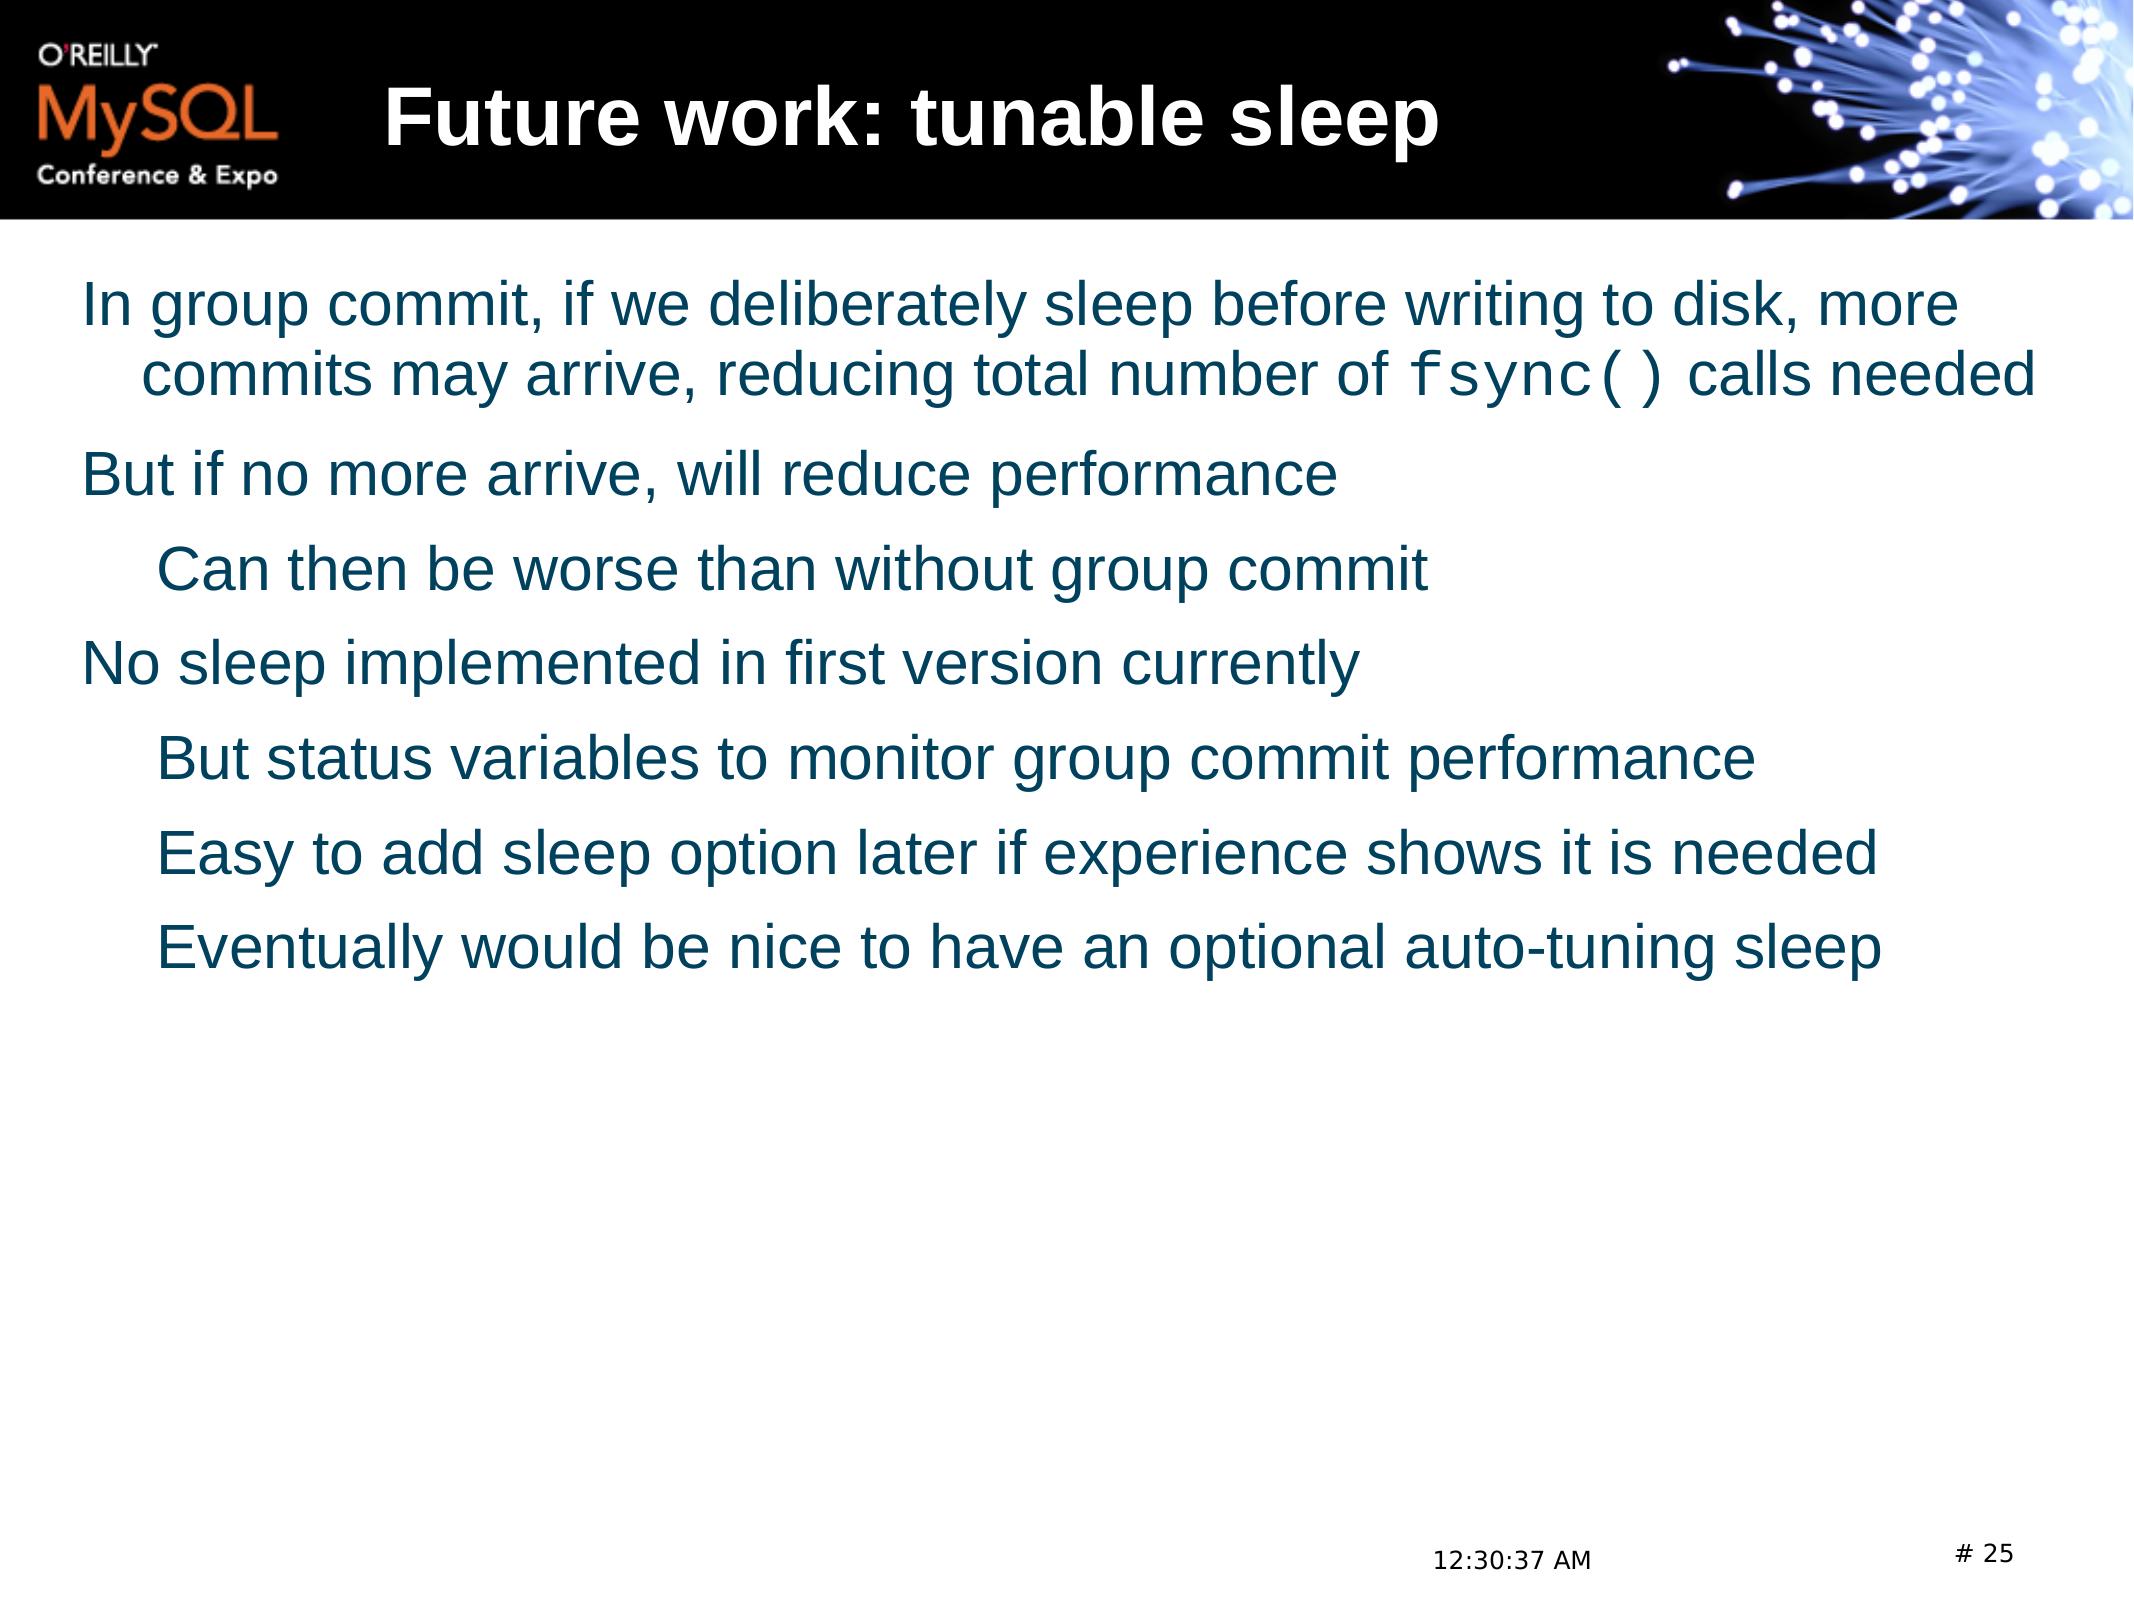

# Future work: tunable sleep
In group commit, if we deliberately sleep before writing to disk, more commits may arrive, reducing total number of fsync() calls needed
But if no more arrive, will reduce performance
Can then be worse than without group commit
No sleep implemented in first version currently
But status variables to monitor group commit performance
Easy to add sleep option later if experience shows it is needed
Eventually would be nice to have an optional auto-tuning sleep